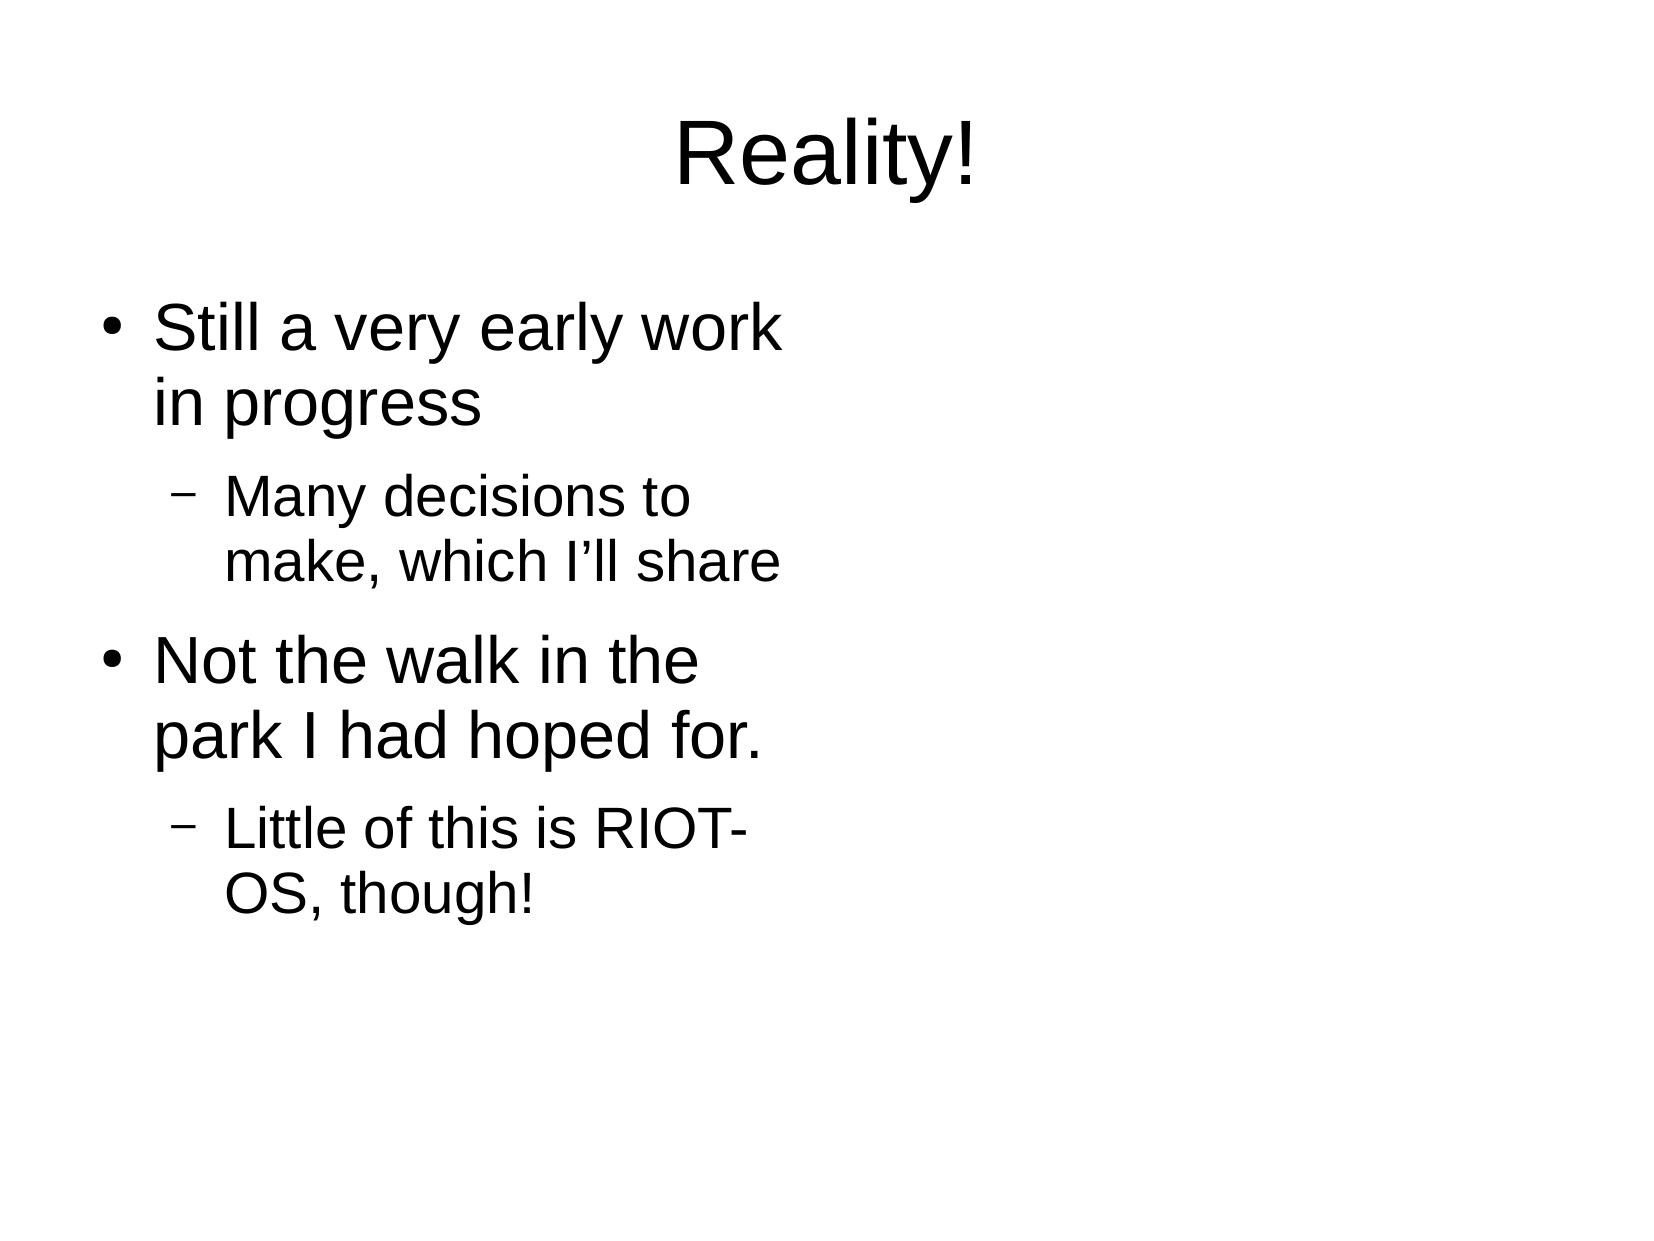

# Reality!
Still a very early work in progress
Many decisions to make, which I’ll share
Not the walk in the park I had hoped for.
Little of this is RIOT-OS, though!